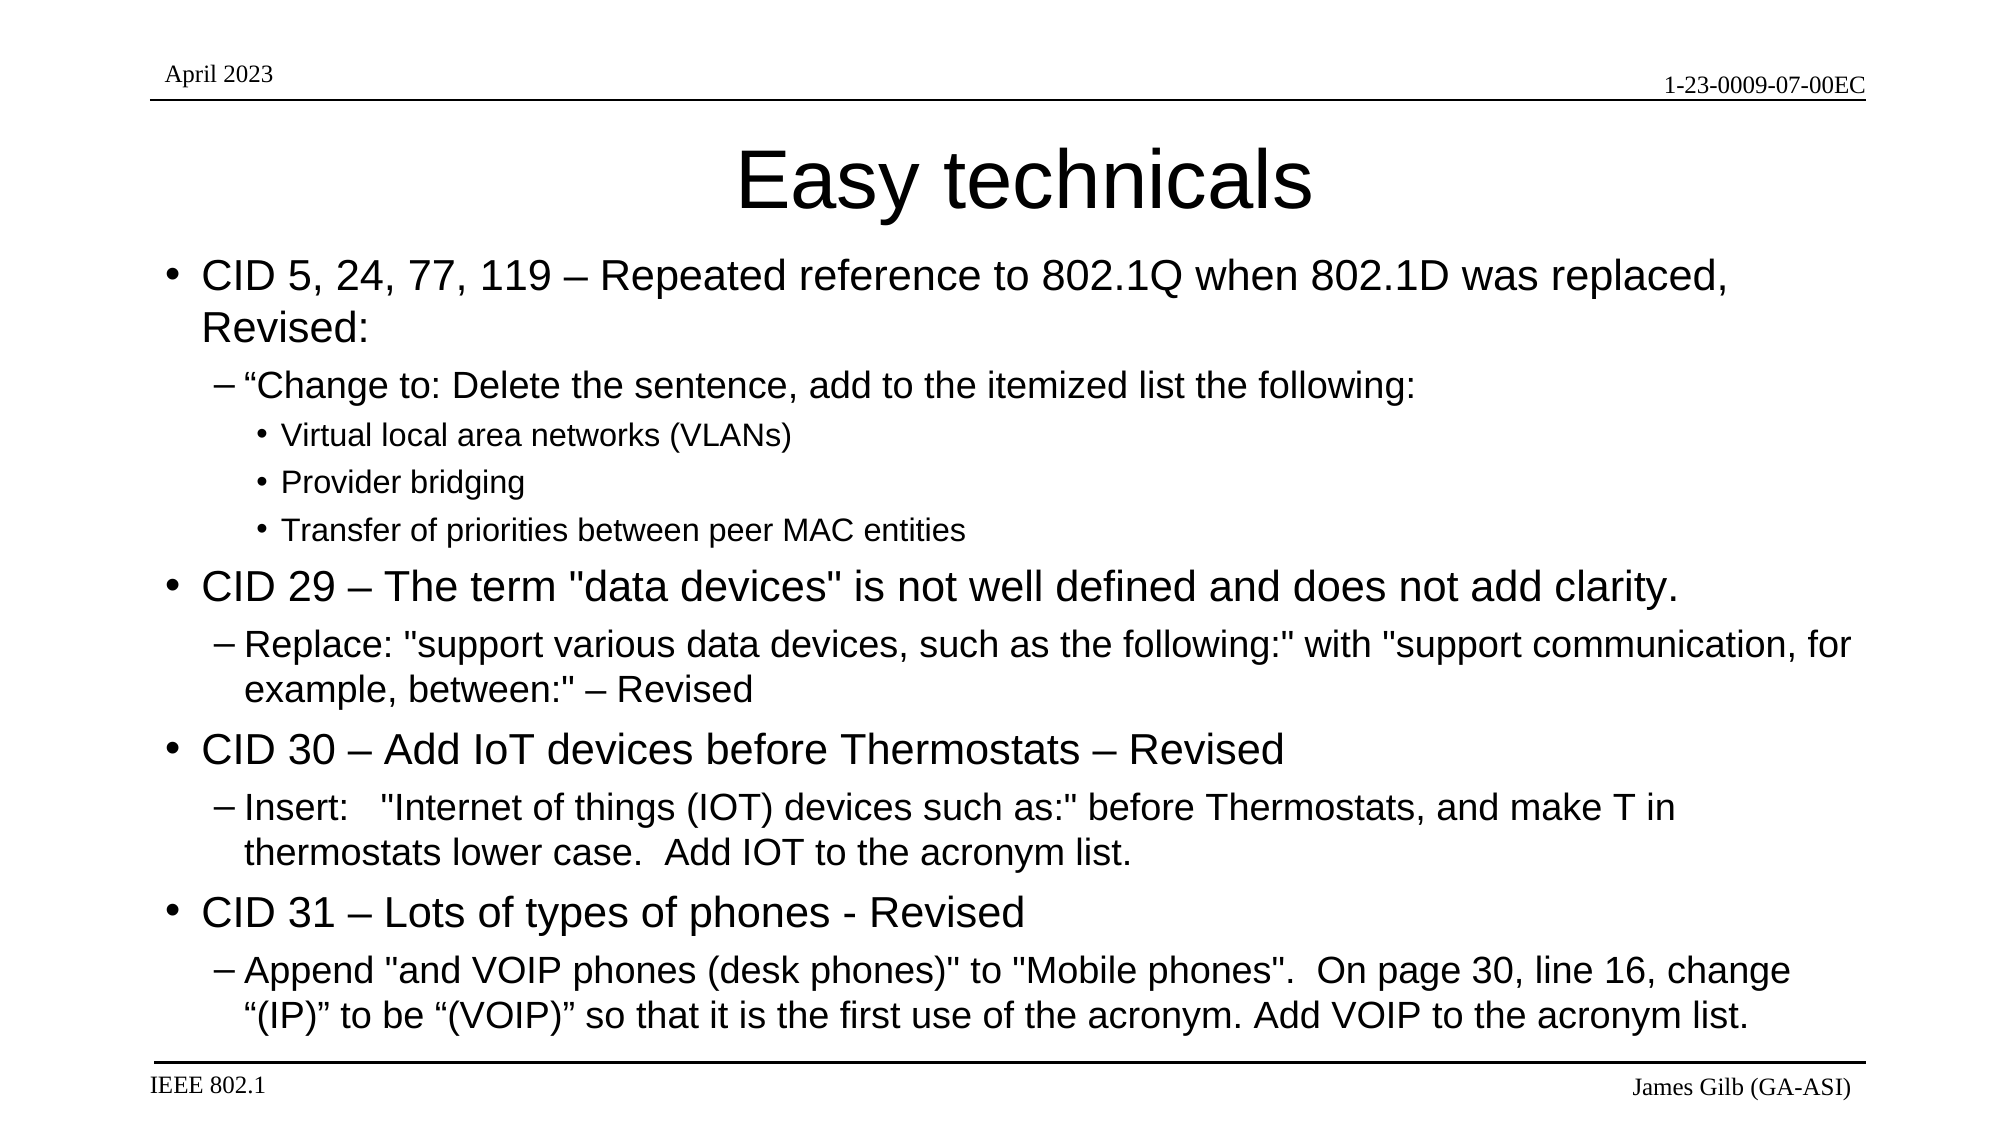

# Easy technicals
CID 5, 24, 77, 119 – Repeated reference to 802.1Q when 802.1D was replaced, Revised:
“Change to: Delete the sentence, add to the itemized list the following:
Virtual local area networks (VLANs)
Provider bridging
Transfer of priorities between peer MAC entities
CID 29 – The term "data devices" is not well defined and does not add clarity.
Replace: "support various data devices, such as the following:" with "support communication, for example, between:" – Revised
CID 30 – Add IoT devices before Thermostats – Revised
Insert: "Internet of things (IOT) devices such as:" before Thermostats, and make T in thermostats lower case. Add IOT to the acronym list.
CID 31 – Lots of types of phones - Revised
Append "and VOIP phones (desk phones)" to "Mobile phones". On page 30, line 16, change “(IP)” to be “(VOIP)” so that it is the first use of the acronym. Add VOIP to the acronym list.